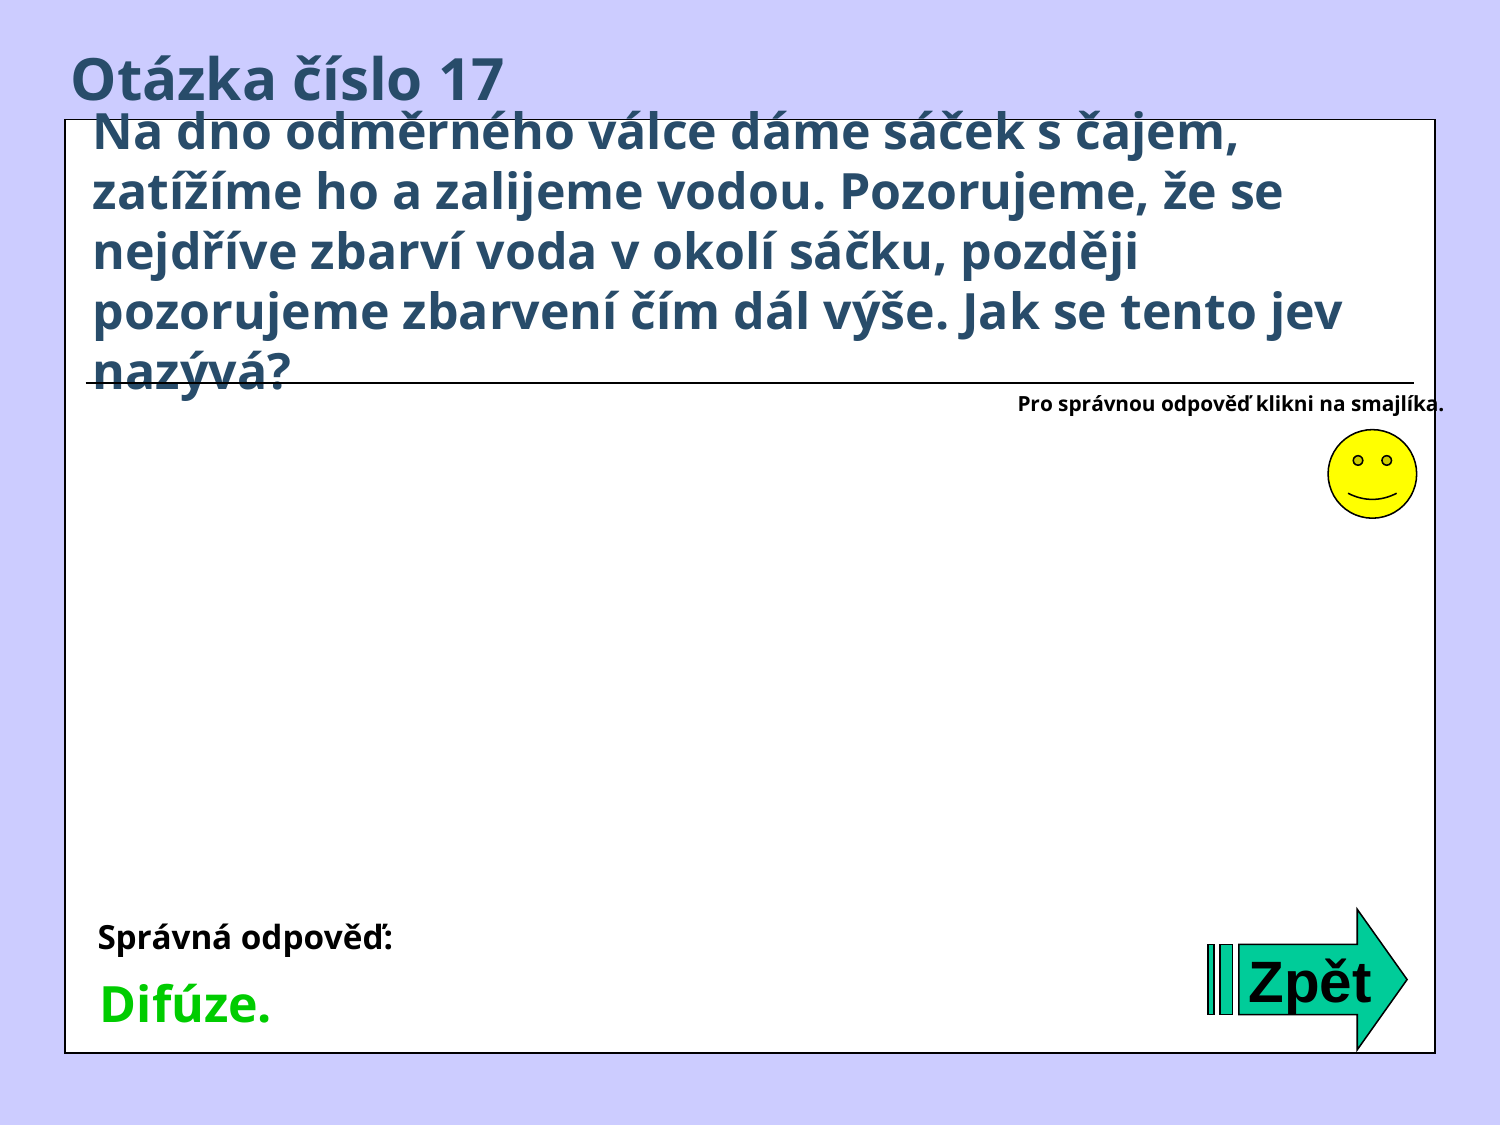

Otázka číslo 17
Na dno odměrného válce dáme sáček s čajem, zatížíme ho a zalijeme vodou. Pozorujeme, že se nejdříve zbarví voda v okolí sáčku, později pozorujeme zbarvení čím dál výše. Jak se tento jev nazývá?
Pro správnou odpověď klikni na smajlíka.
Správná odpověď:
Zpět
Difúze.